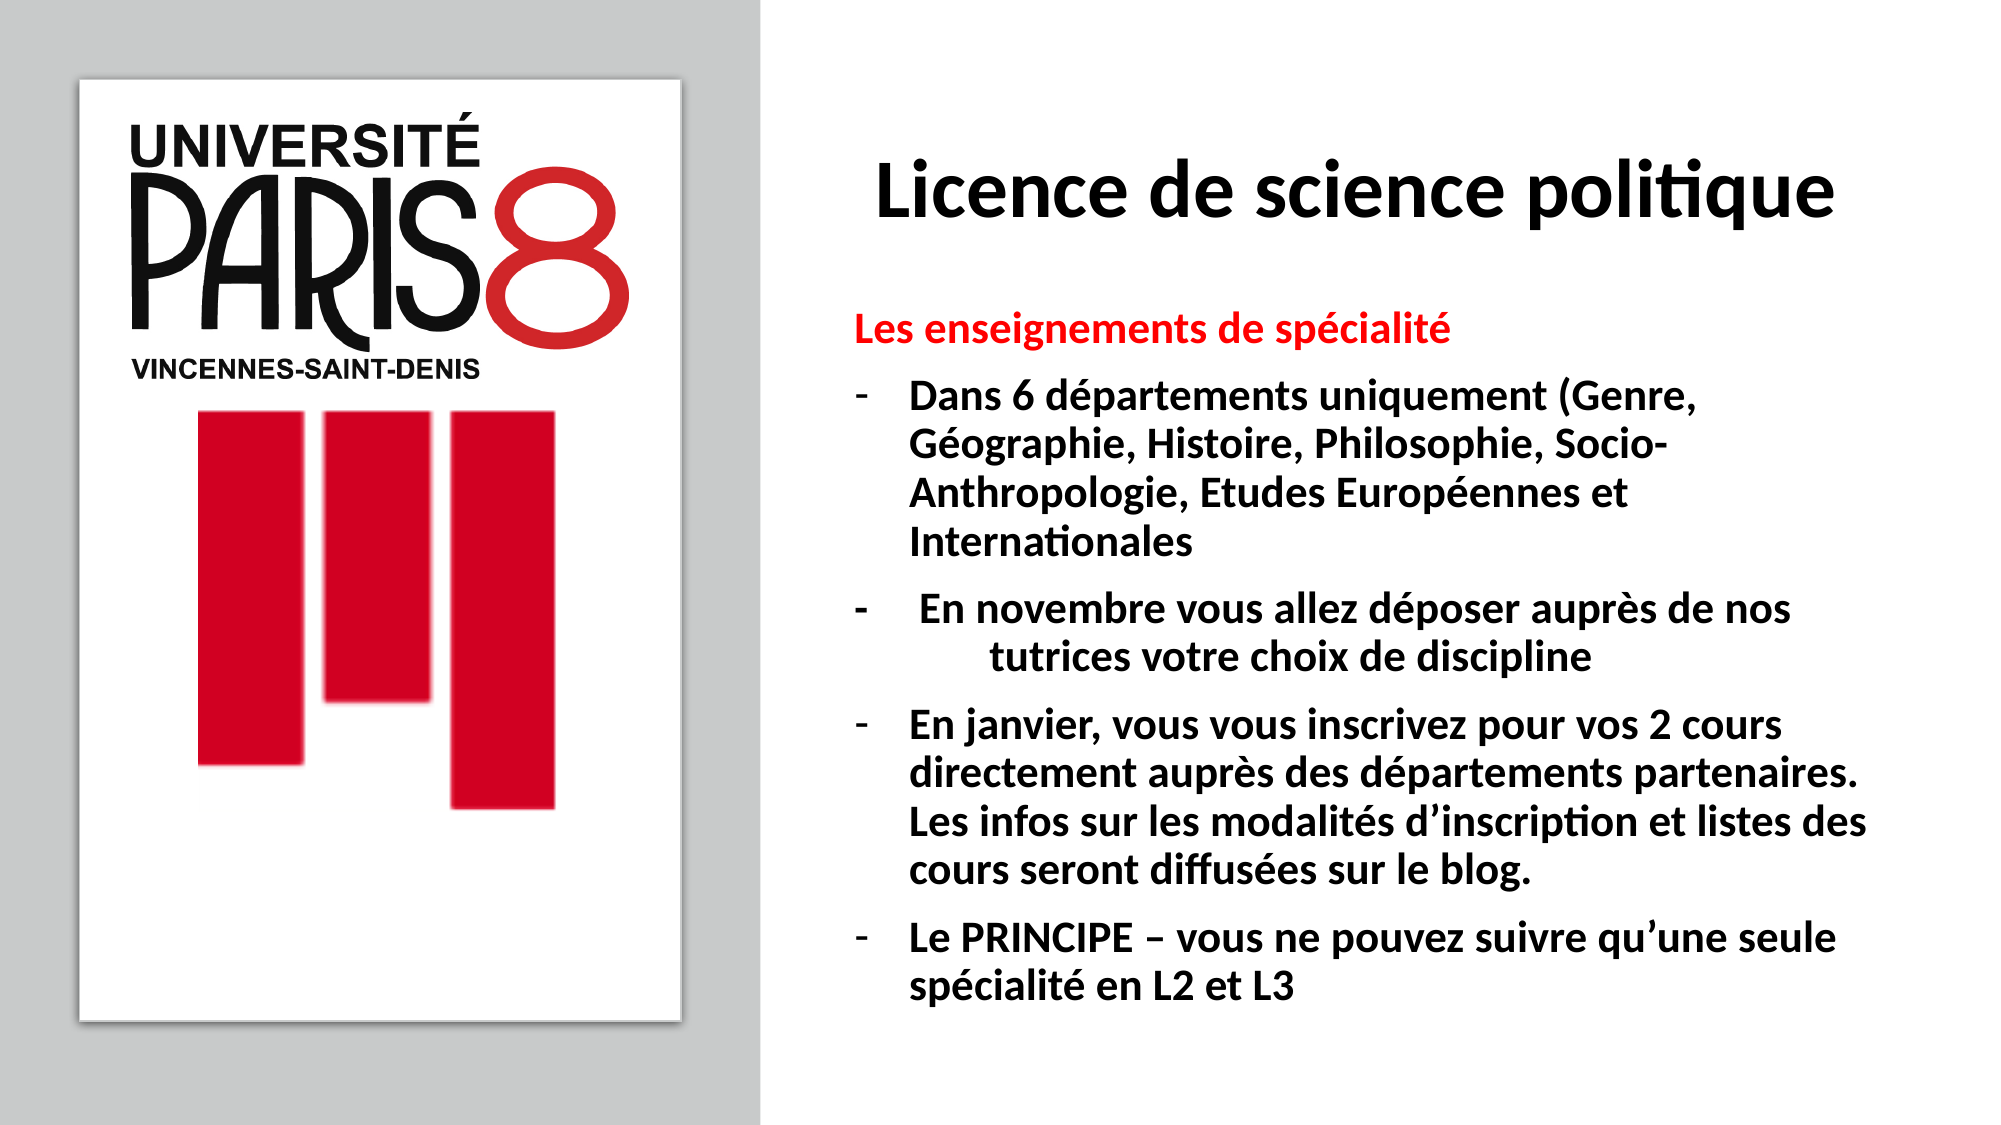

# Licence de science politique
Les enseignements de spécialité
Dans 6 départements uniquement (Genre, Géographie, Histoire, Philosophie, Socio-Anthropologie, Etudes Européennes et Internationales
- En novembre vous allez déposer auprès de nos 	tutrices votre choix de discipline
En janvier, vous vous inscrivez pour vos 2 cours directement auprès des départements partenaires. Les infos sur les modalités d’inscription et listes des cours seront diffusées sur le blog.
Le PRINCIPE – vous ne pouvez suivre qu’une seule spécialité en L2 et L3